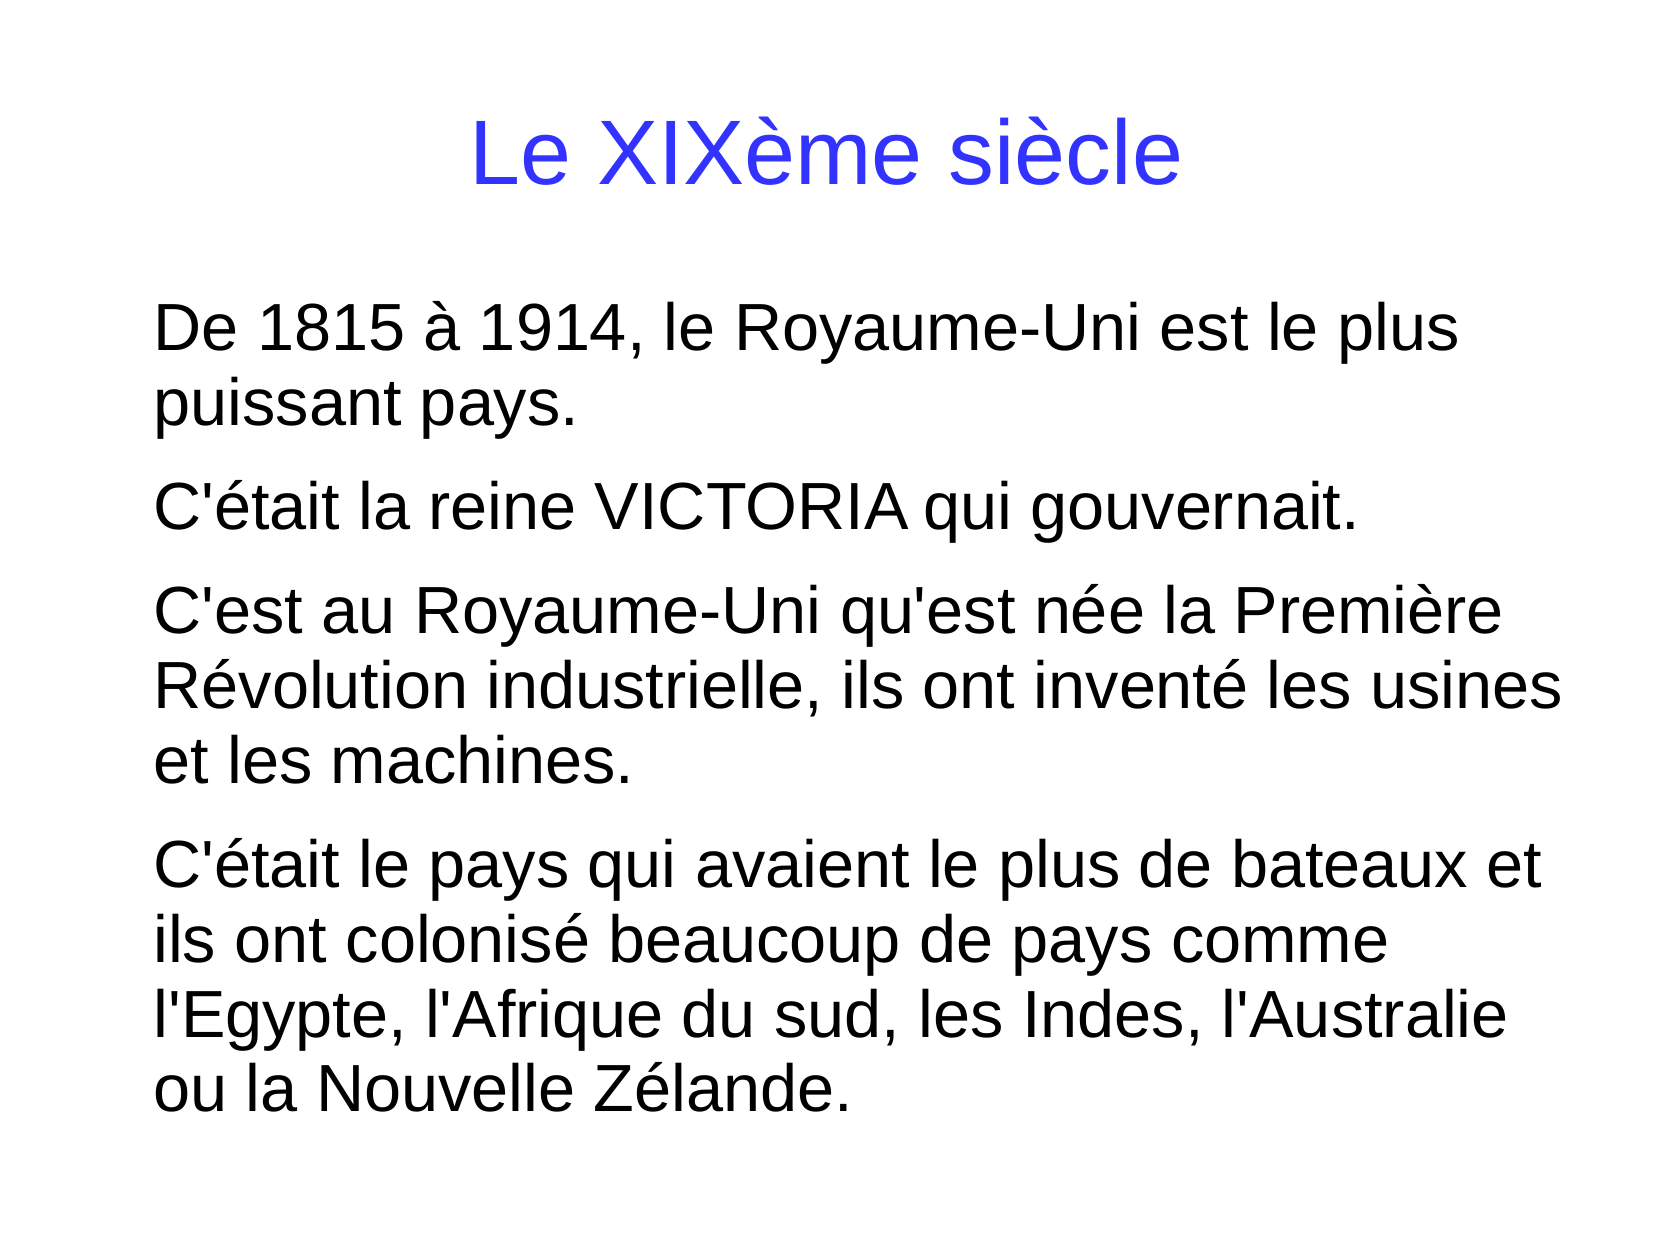

# Le XIXème siècle
De 1815 à 1914, le Royaume-Uni est le plus puissant pays.
C'était la reine VICTORIA qui gouvernait.
C'est au Royaume-Uni qu'est née la Première Révolution industrielle, ils ont inventé les usines et les machines.
C'était le pays qui avaient le plus de bateaux et ils ont colonisé beaucoup de pays comme l'Egypte, l'Afrique du sud, les Indes, l'Australie ou la Nouvelle Zélande.